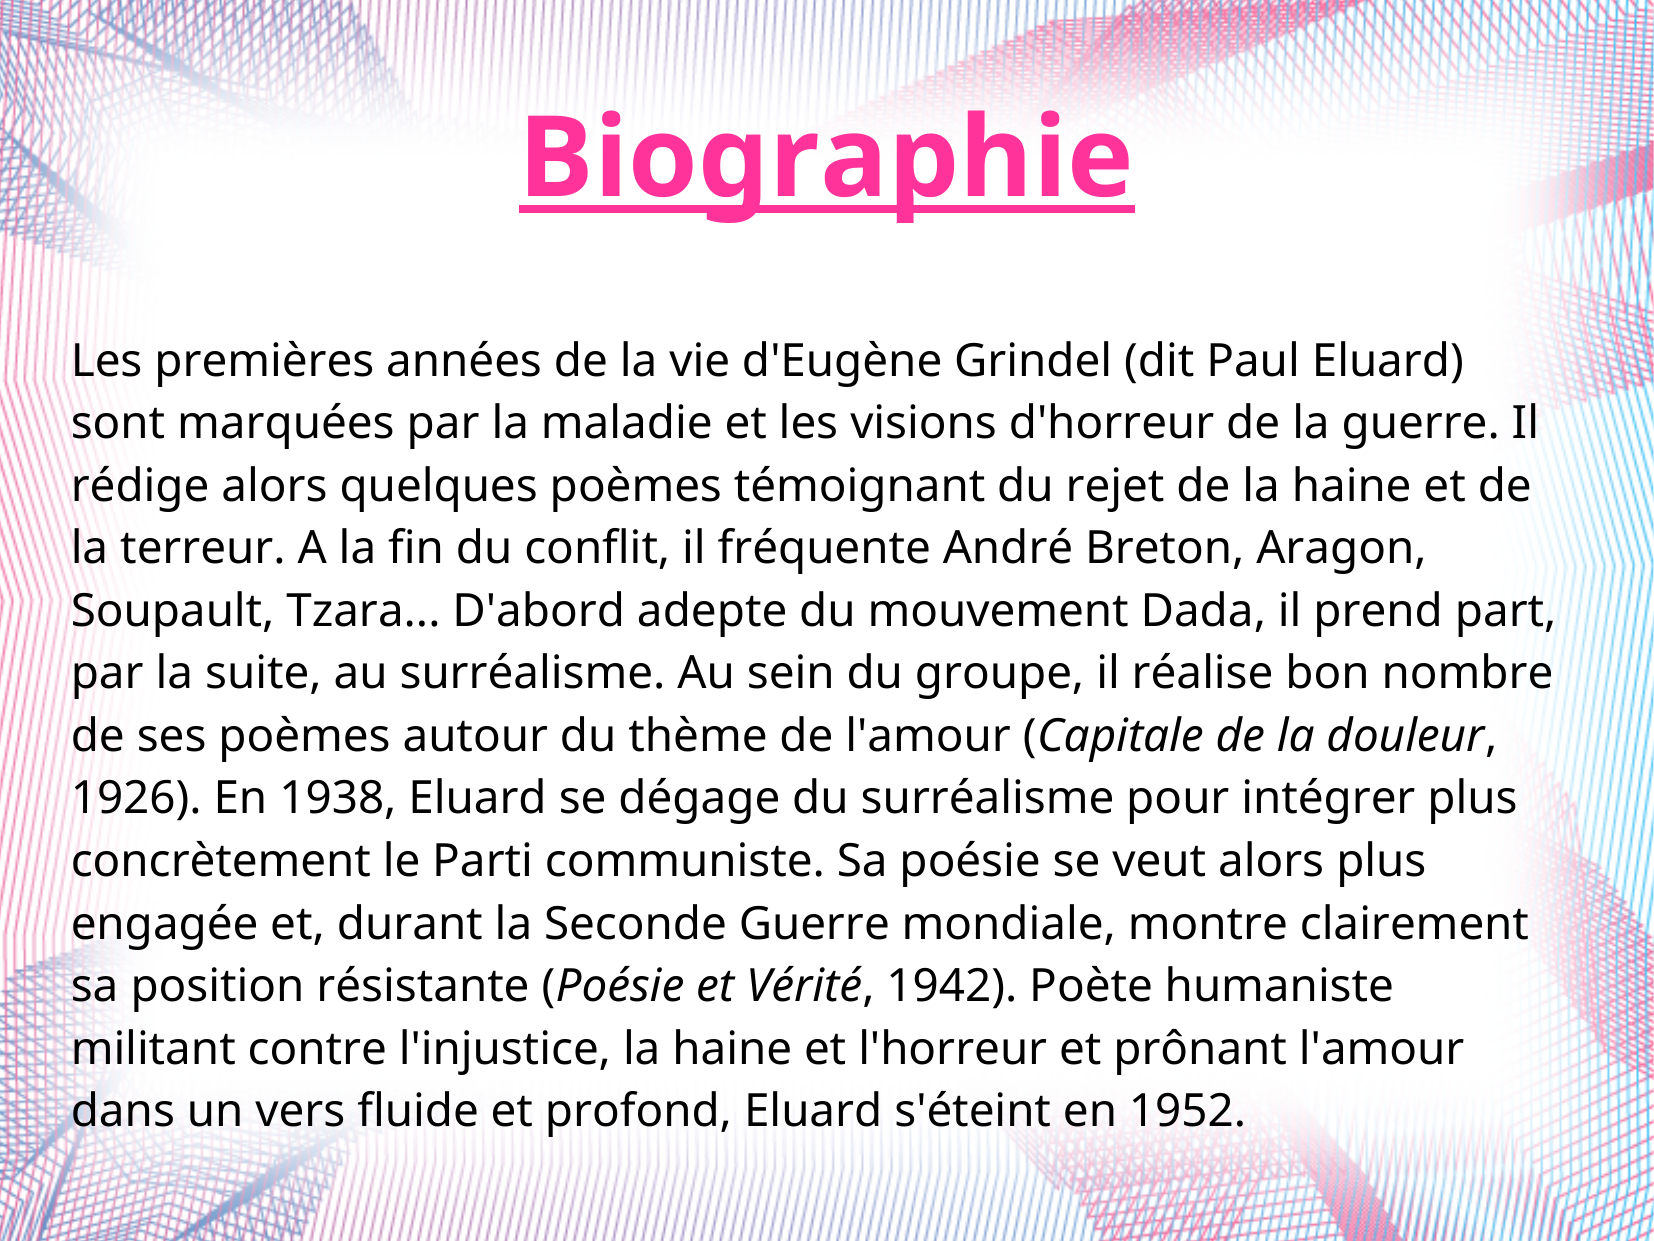

# Biographie
Les premières années de la vie d'Eugène Grindel (dit Paul Eluard) sont marquées par la maladie et les visions d'horreur de la guerre. Il rédige alors quelques poèmes témoignant du rejet de la haine et de la terreur. A la fin du conflit, il fréquente André Breton, Aragon, Soupault, Tzara... D'abord adepte du mouvement Dada, il prend part, par la suite, au surréalisme. Au sein du groupe, il réalise bon nombre de ses poèmes autour du thème de l'amour (Capitale de la douleur, 1926). En 1938, Eluard se dégage du surréalisme pour intégrer plus concrètement le Parti communiste. Sa poésie se veut alors plus engagée et, durant la Seconde Guerre mondiale, montre clairement sa position résistante (Poésie et Vérité, 1942). Poète humaniste militant contre l'injustice, la haine et l'horreur et prônant l'amour dans un vers fluide et profond, Eluard s'éteint en 1952.